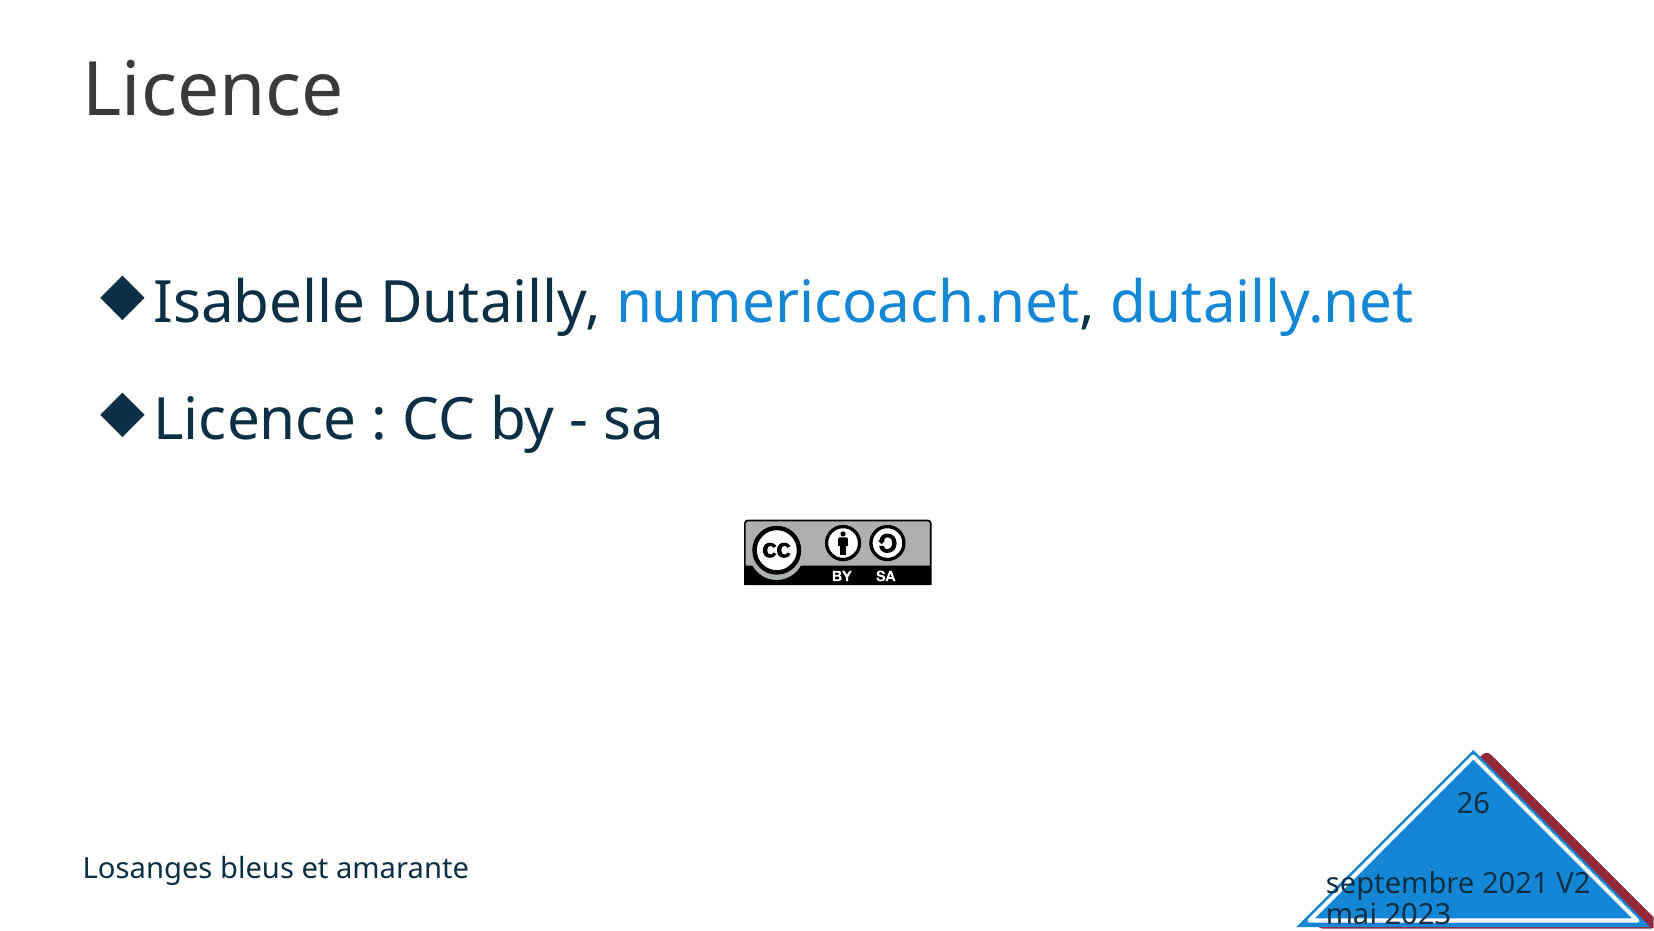

# Licence
Isabelle Dutailly, numericoach.net, dutailly.net
Licence : CC by - sa
26
Losanges bleus et amarante
septembre 2021 V2 mai 2023